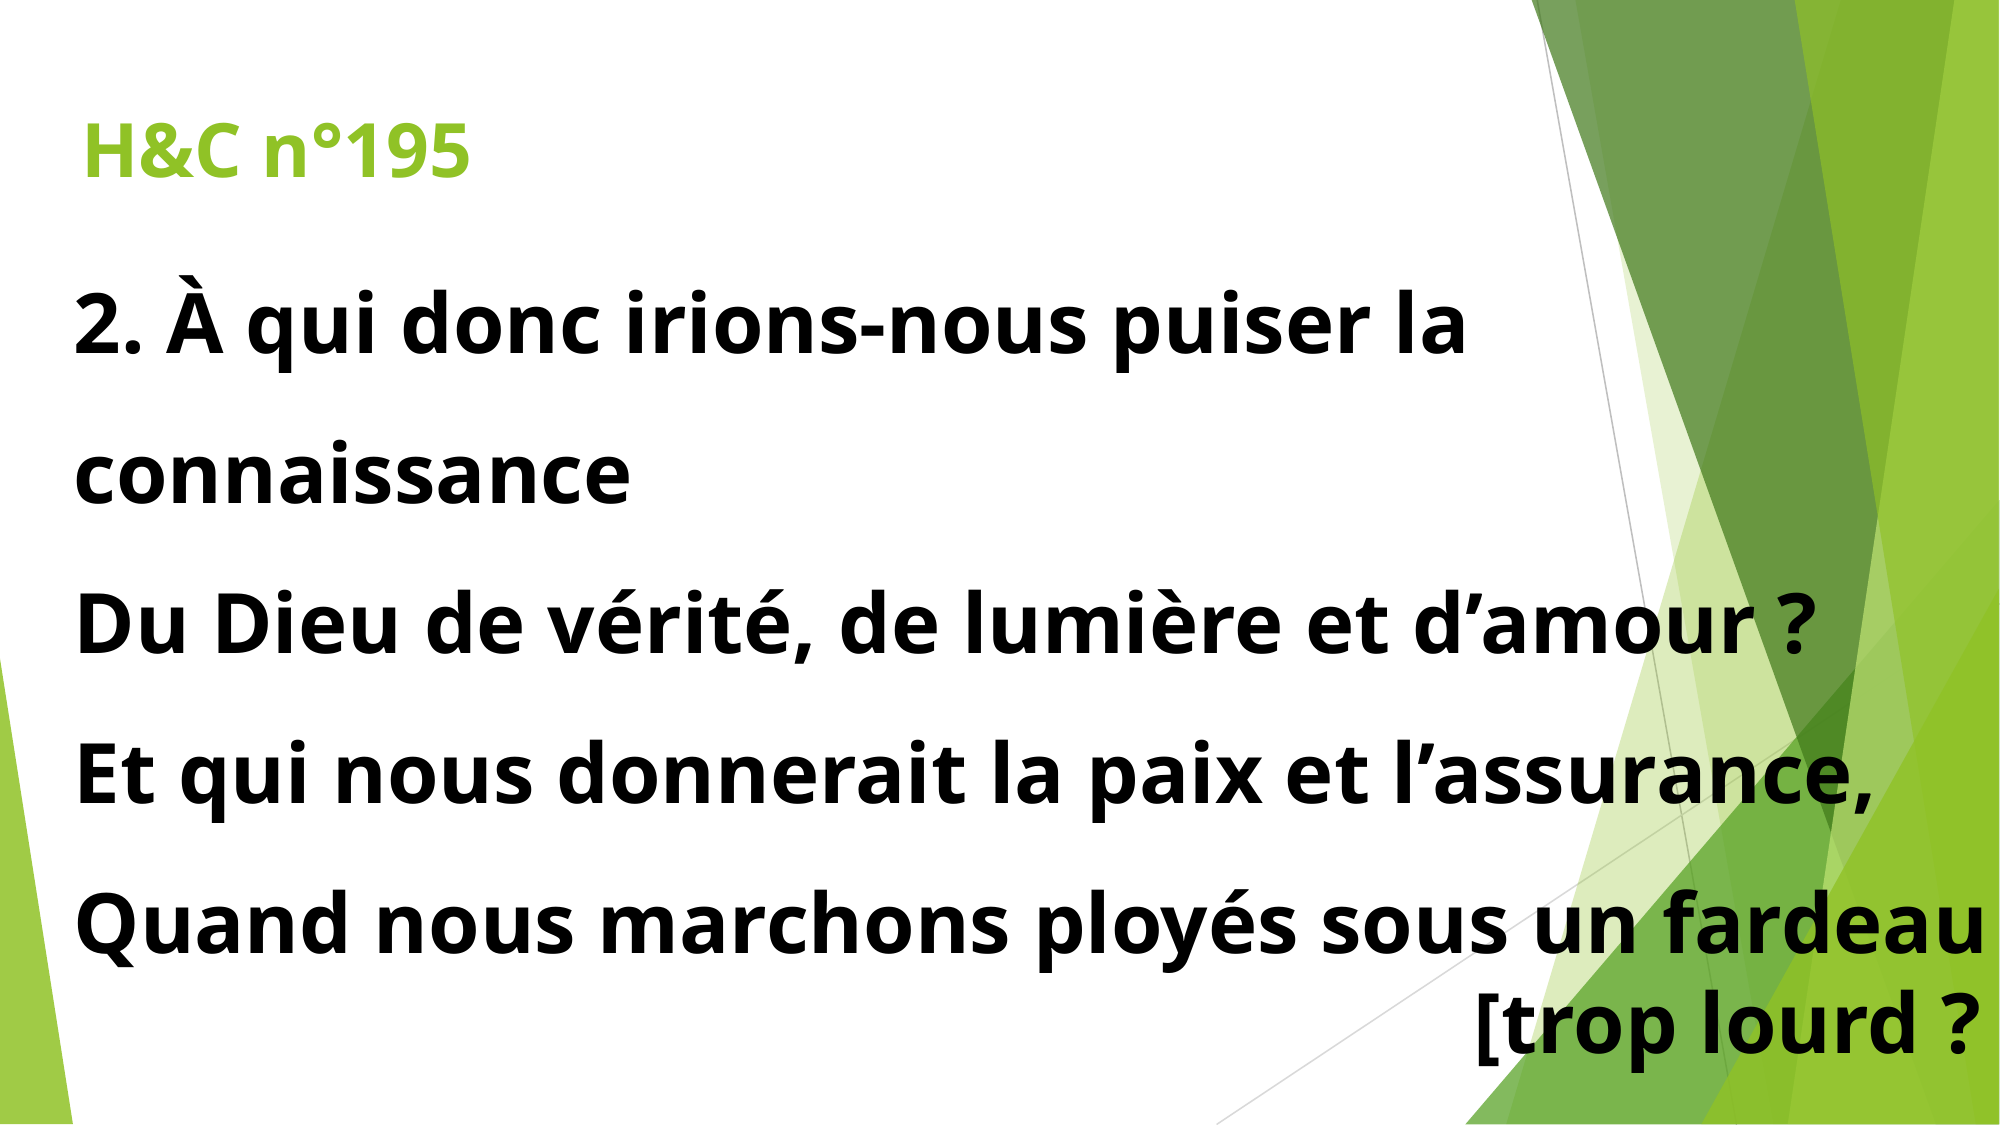

H&C n°195
2. À qui donc irions-nous puiser la connaissance
Du Dieu de vérité, de lumière et d’amour ?
Et qui nous donnerait la paix et l’assurance,
Quand nous marchons ployés sous un fardeau
																			[trop lourd ?